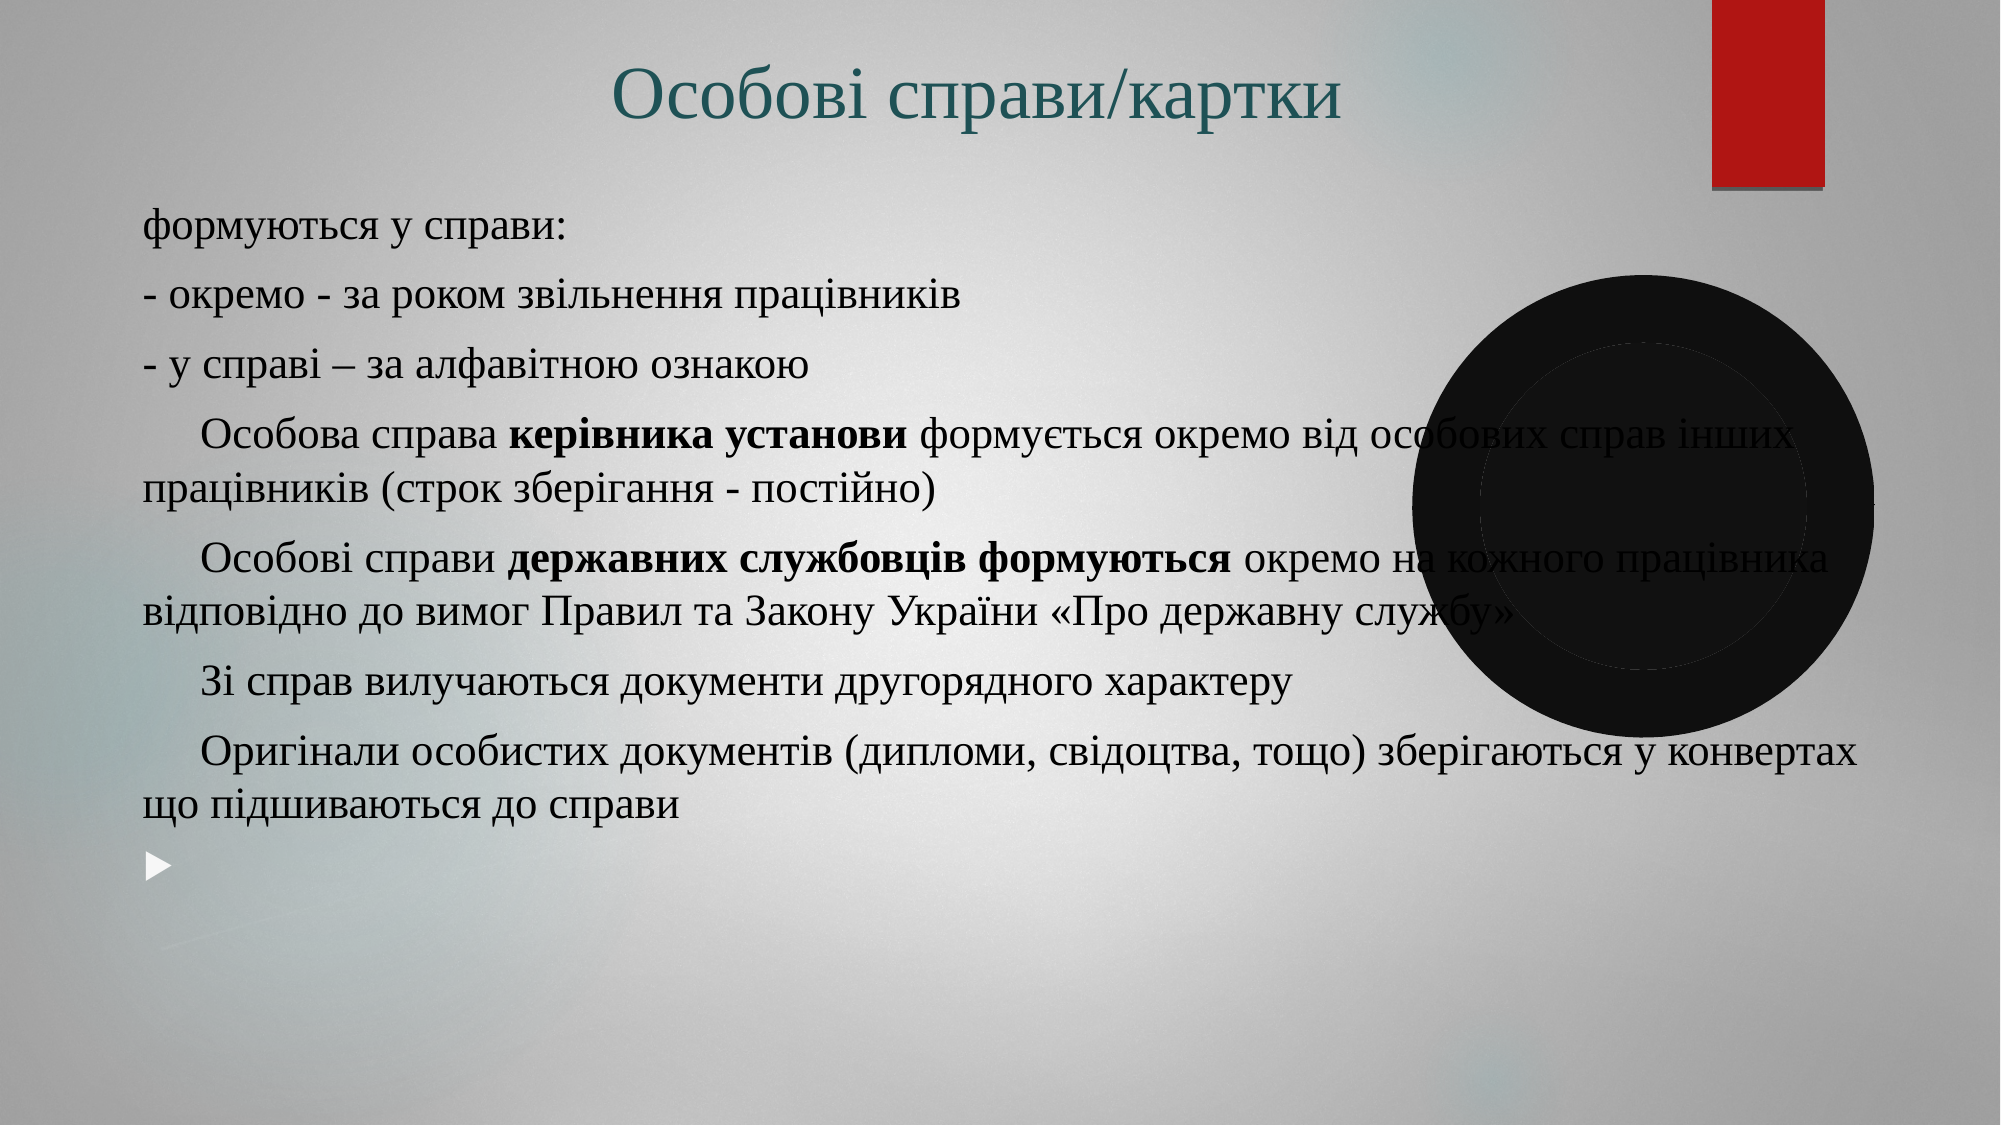

# Особові справи/картки
формуються у справи:
- окремо - за роком звільнення працівників
- у справі – за алфавітною ознакою
	Особова справа керівника установи формується окремо від особових справ інших працівників (строк зберігання - постійно)
	Особові справи державних службовців формуються окремо на кожного працівника відповідно до вимог Правил та Закону України «Про державну службу»
	Зі справ вилучаються документи другорядного характеру
	Оригінали особистих документів (дипломи, свідоцтва, тощо) зберігаються у конвертах що підшиваються до справи